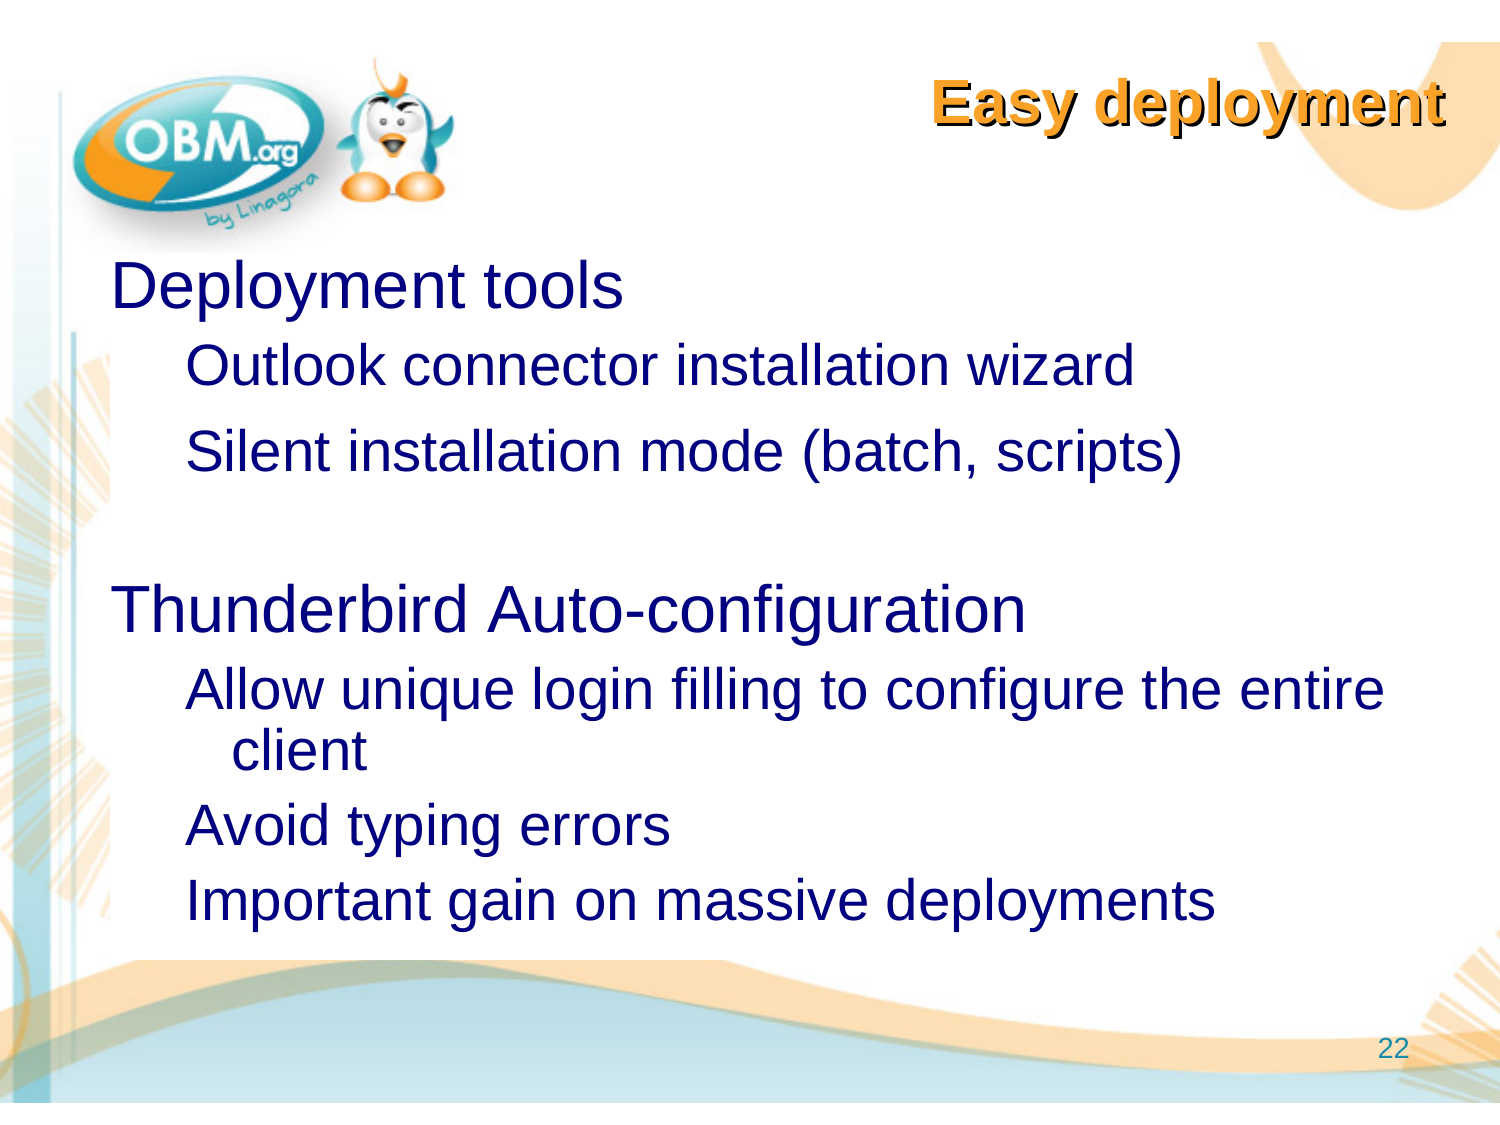

Easy deployment
# Deployment tools
Outlook connector installation wizard
Silent installation mode (batch, scripts)‏
Thunderbird Auto-configuration
Allow unique login filling to configure the entire client
Avoid typing errors
Important gain on massive deployments
22